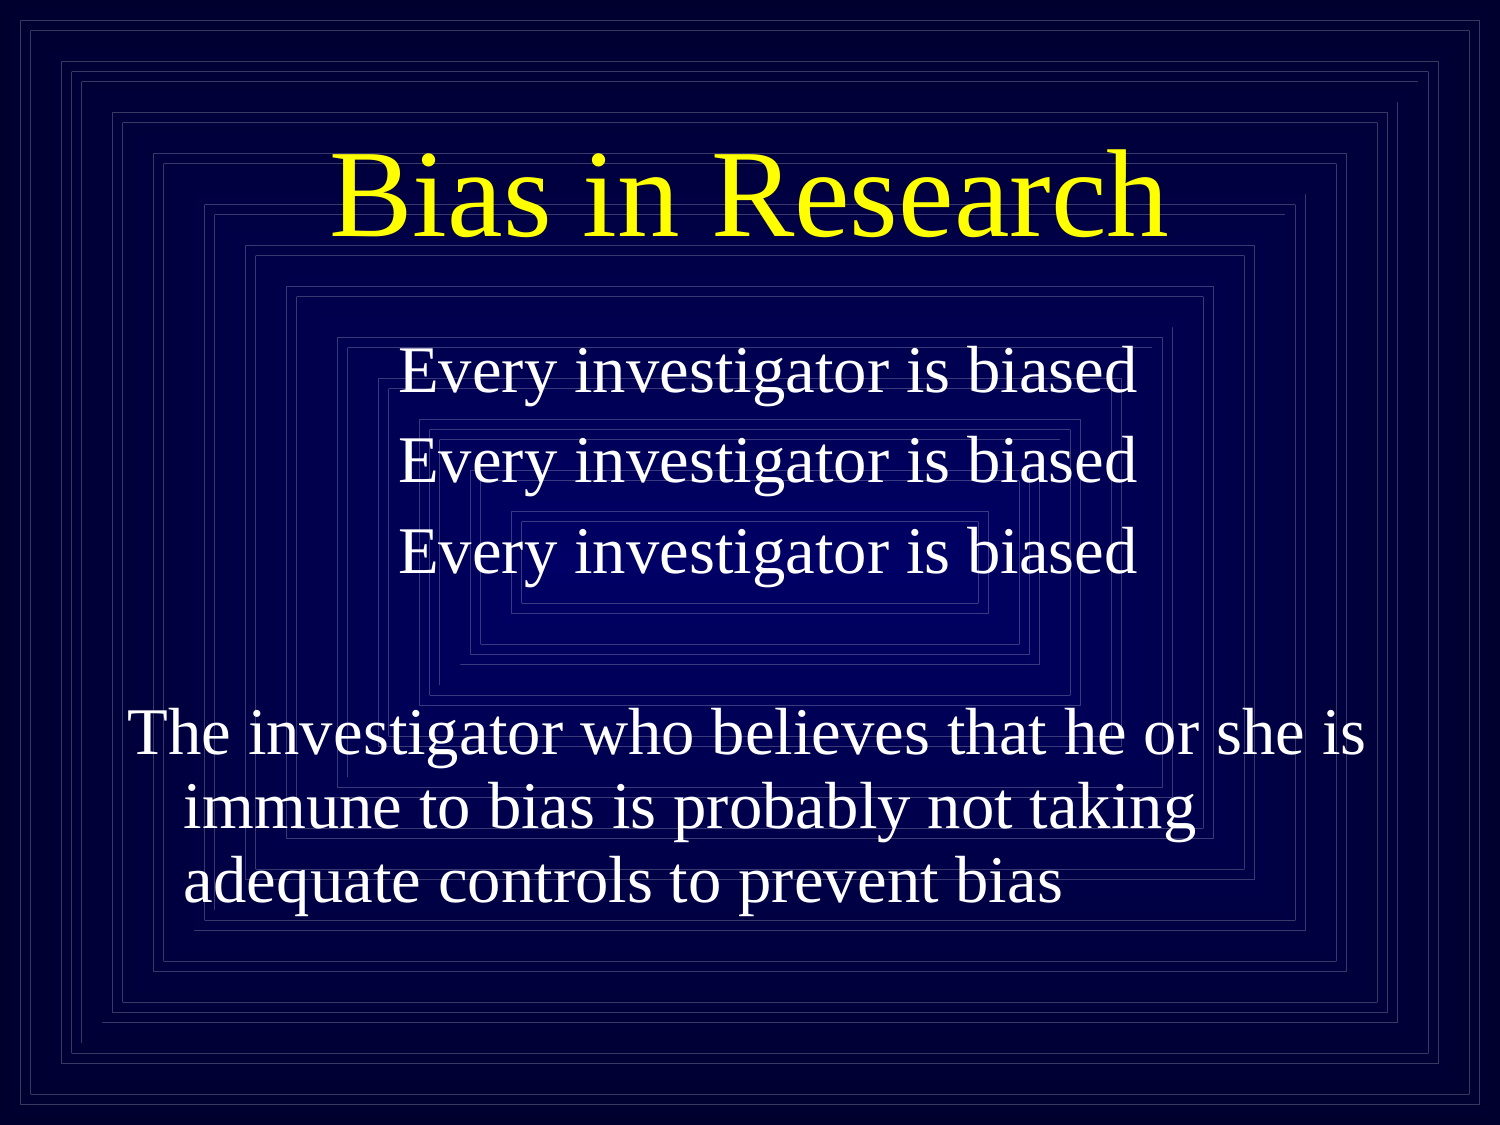

# Bias in Research
Every investigator is biased
Every investigator is biased
Every investigator is biased
The investigator who believes that he or she is immune to bias is probably not taking adequate controls to prevent bias